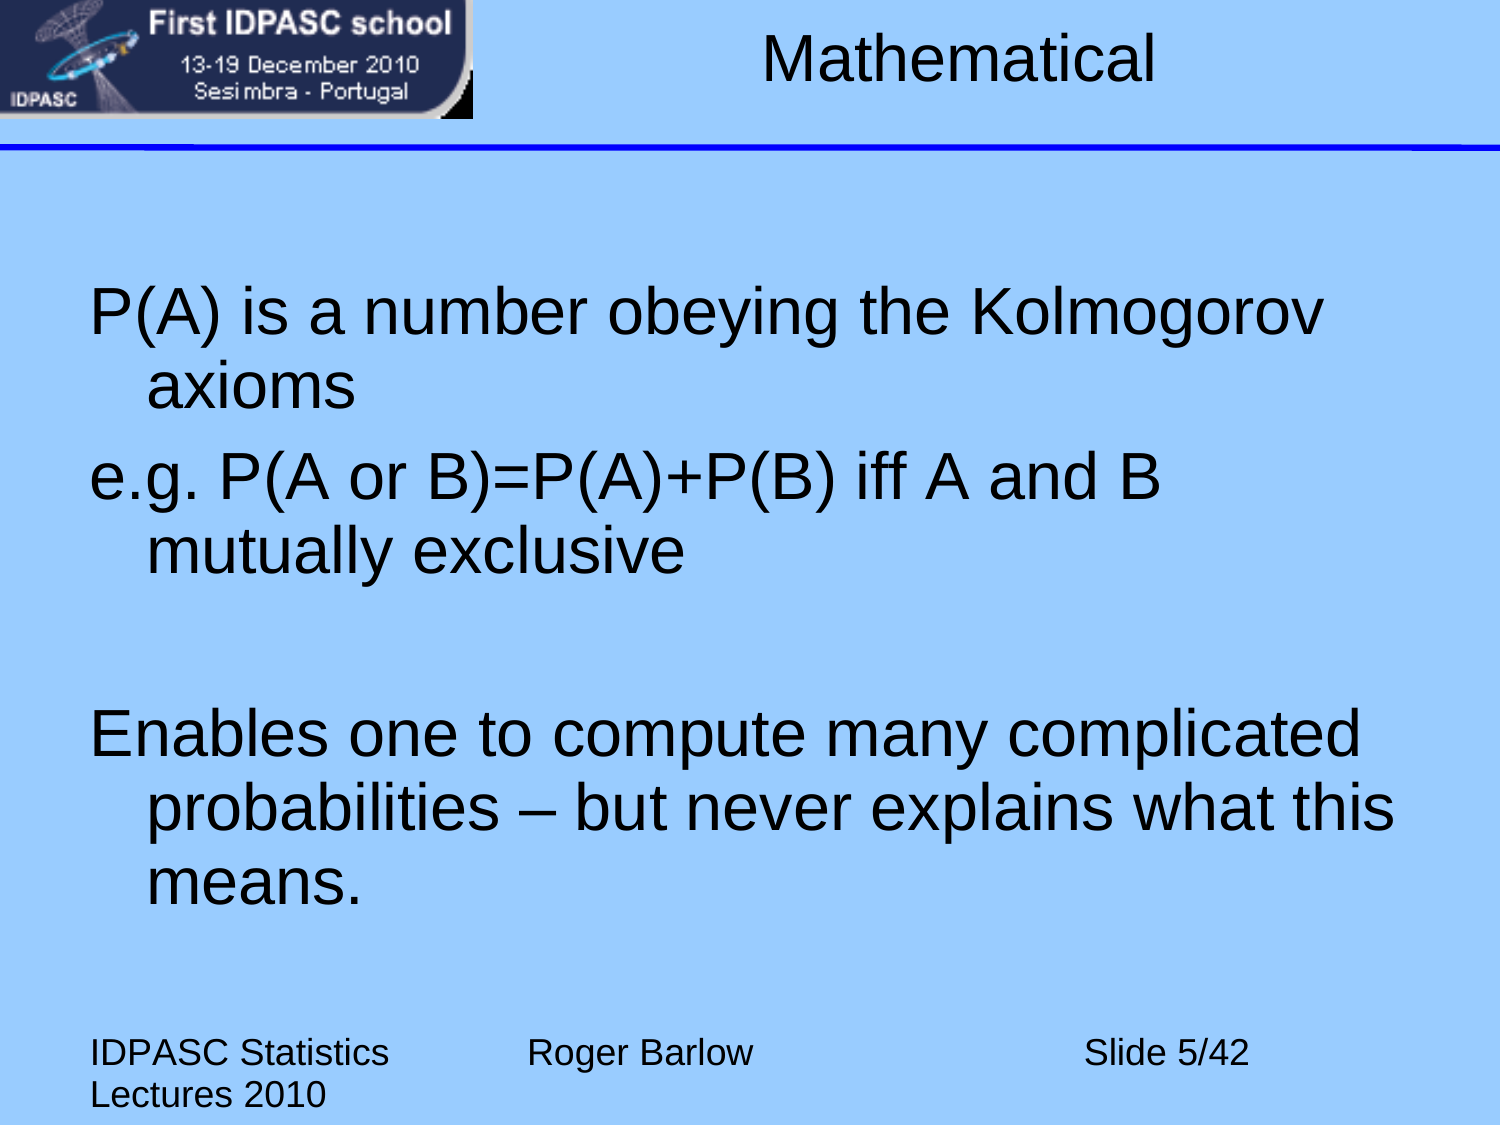

# Mathematical
P(A) is a number obeying the Kolmogorov axioms
e.g. P(A or B)=P(A)+P(B) iff A and B mutually exclusive
Enables one to compute many complicated probabilities – but never explains what this means.
5